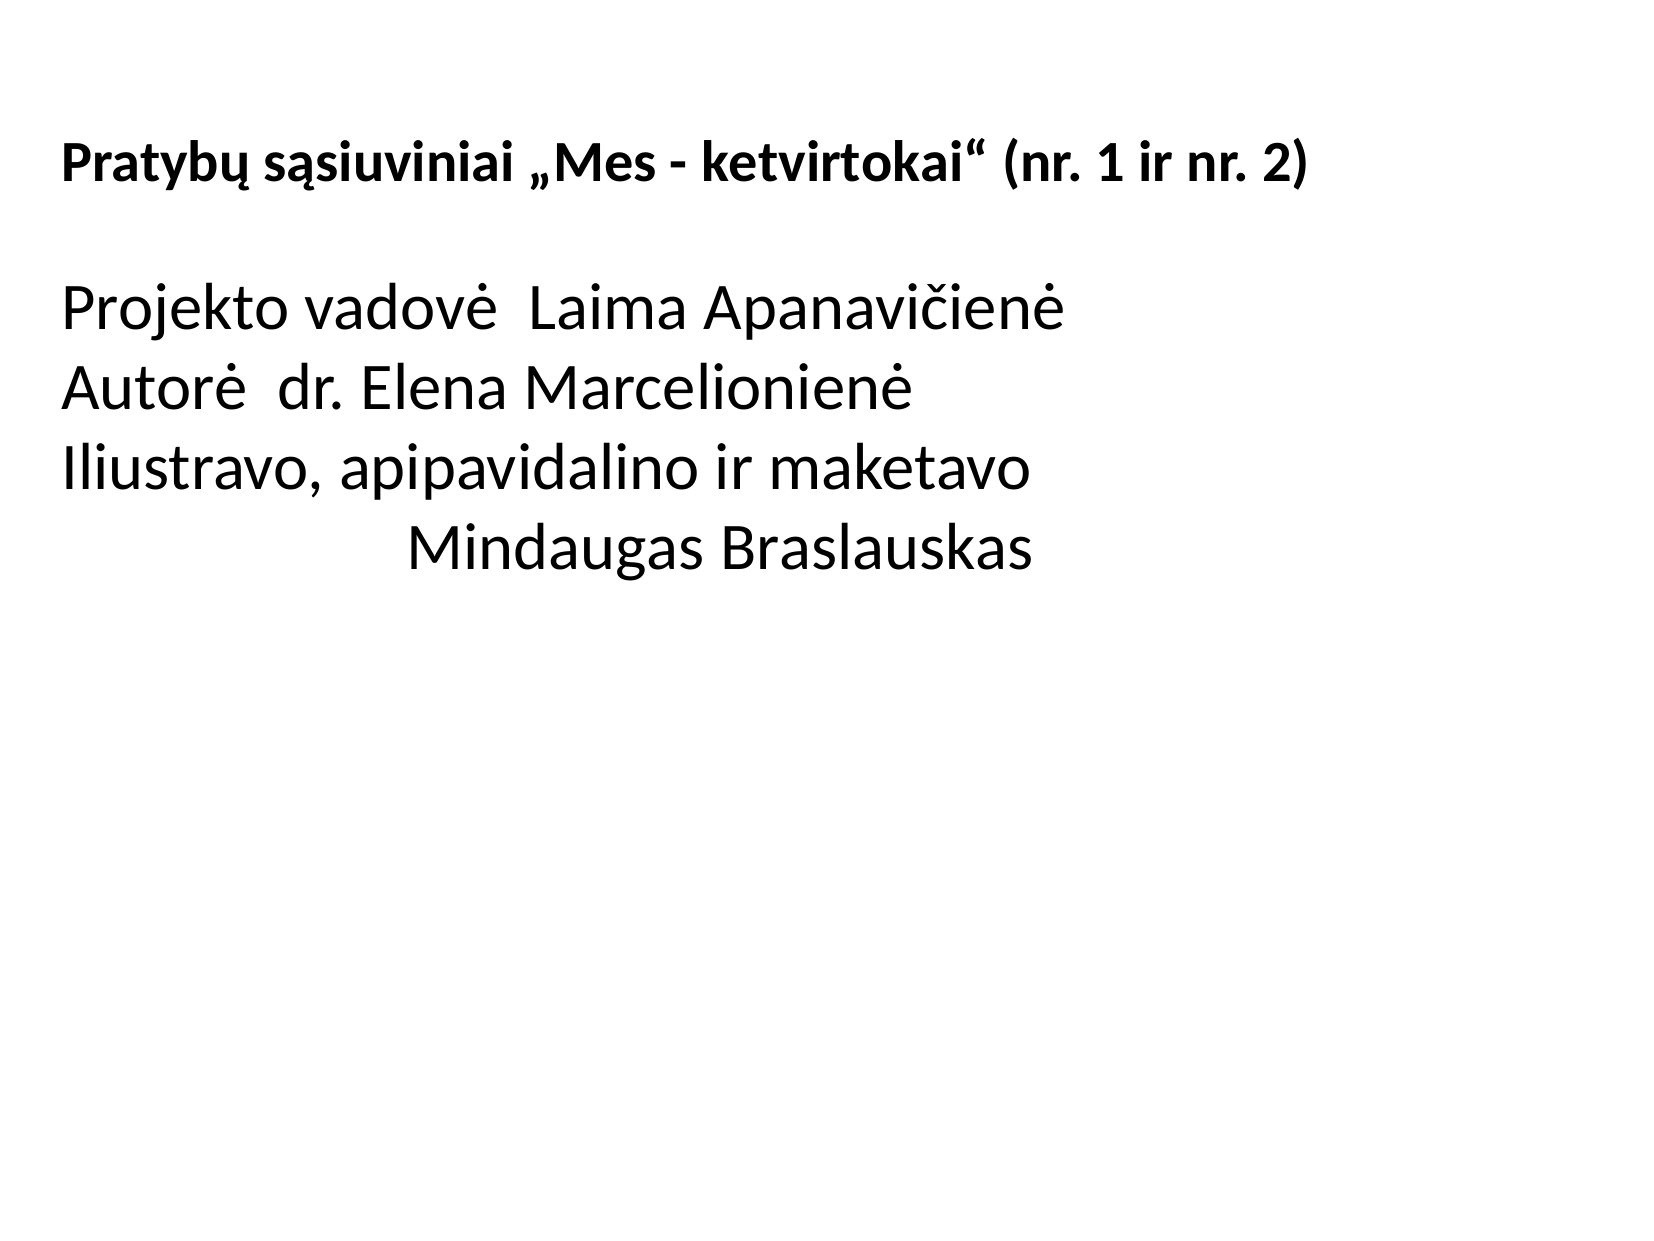

Pratybų sąsiuviniai „Mes - ketvirtokai“ (nr. 1 ir nr. 2)
Projekto vadovė Laima Apanavičienė
Autorė dr. Elena Marcelionienė
Iliustravo, apipavidalino ir maketavo
 Mindaugas Braslauskas